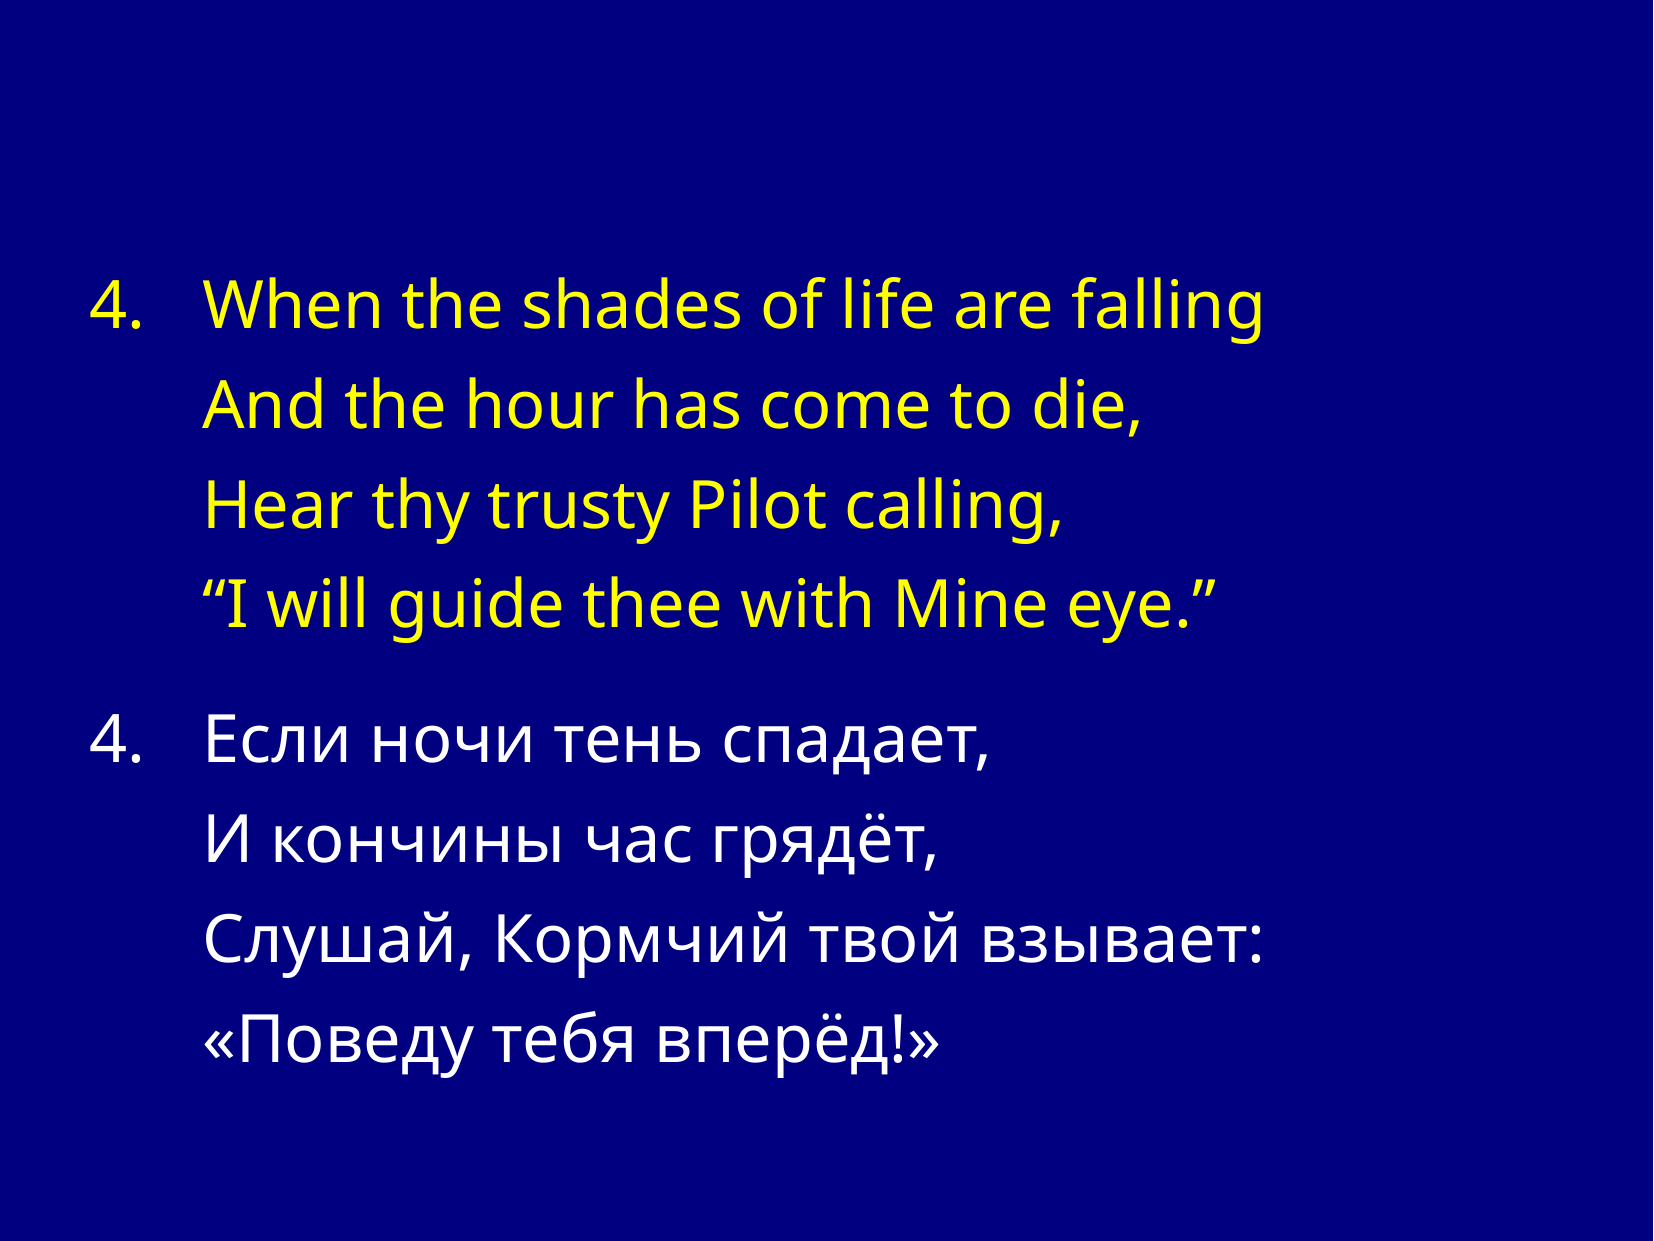

4.	When the shades of life are falling
	And the hour has come to die,
	Hear thy trusty Pilot calling,
	“I will guide thee with Mine eye.”
4.	Если ночи тень спадает,
	И кончины час грядёт,
	Слушай, Кормчий твой взывает:
	«Поведу тебя вперёд!»